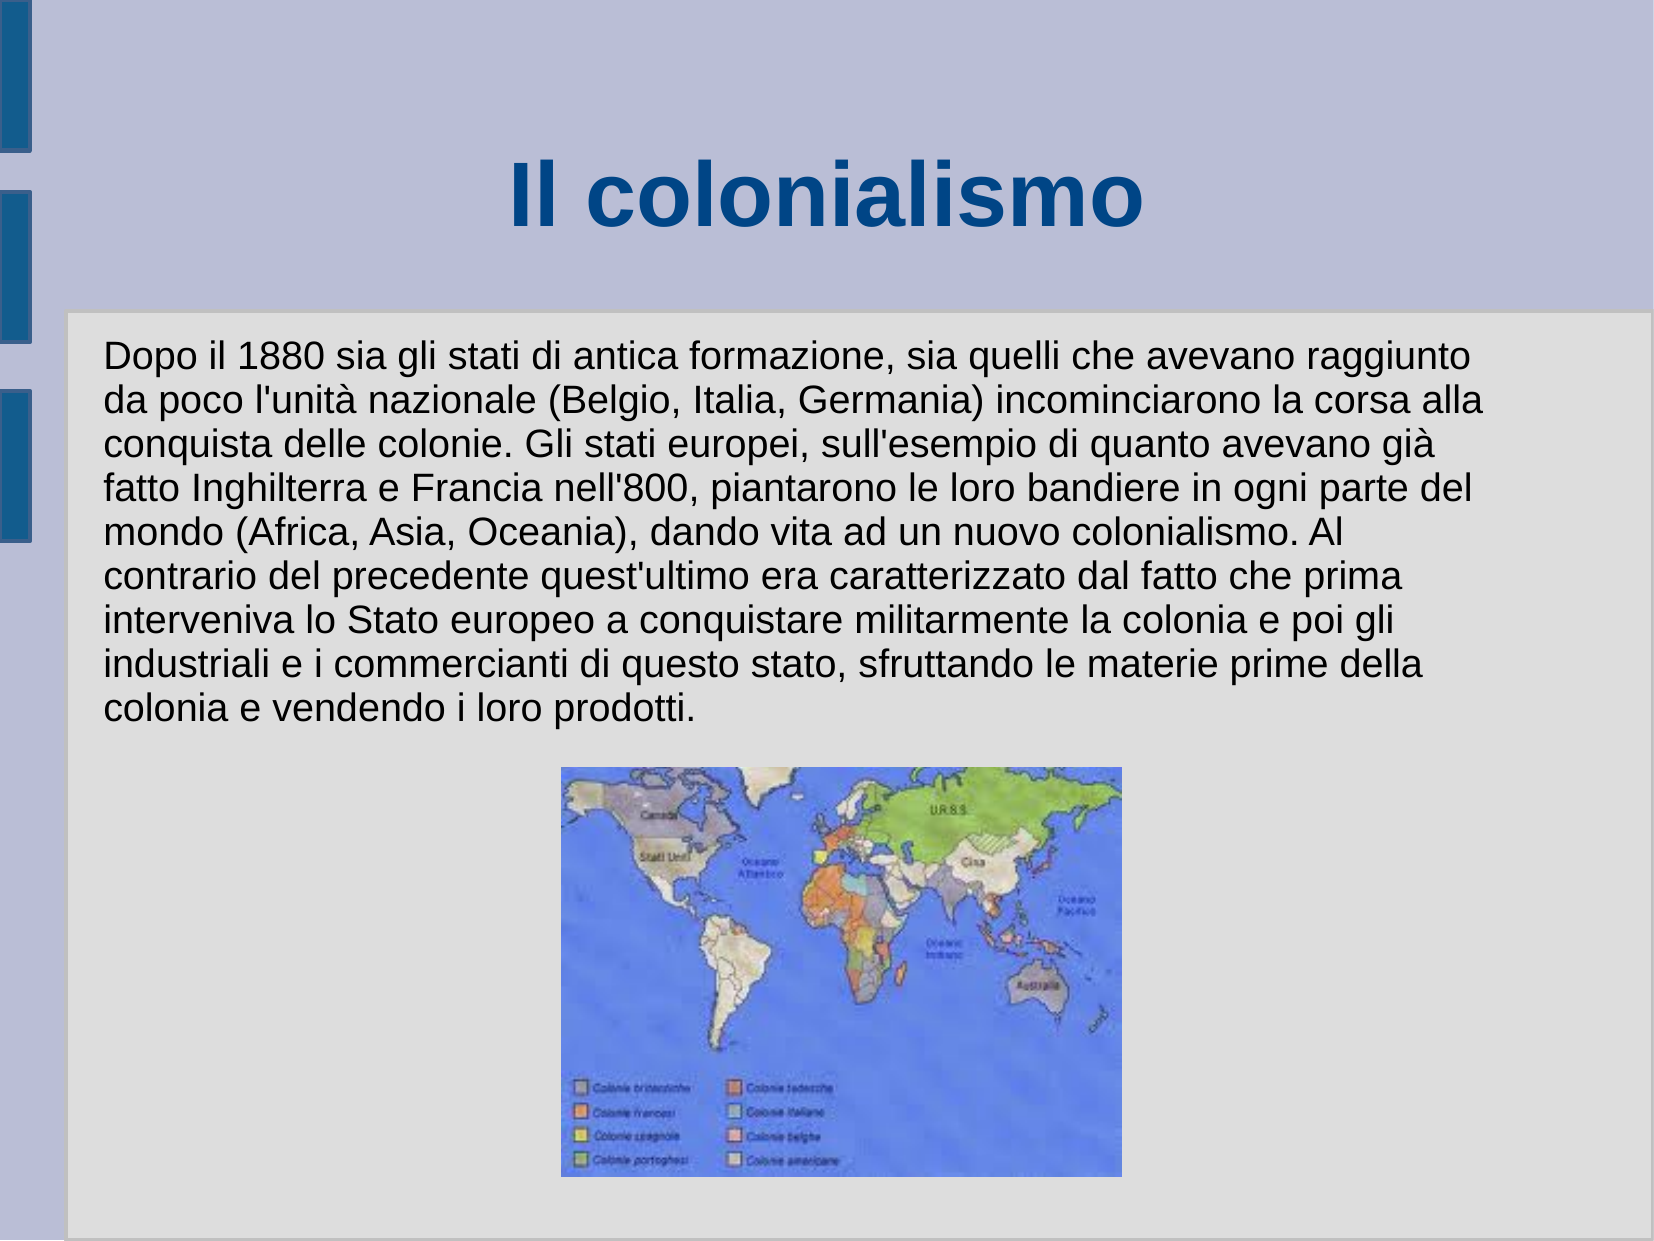

# Il colonialismo
Dopo il 1880 sia gli stati di antica formazione, sia quelli che avevano raggiunto da poco l'unità nazionale (Belgio, Italia, Germania) incominciarono la corsa alla conquista delle colonie. Gli stati europei, sull'esempio di quanto avevano già fatto Inghilterra e Francia nell'800, piantarono le loro bandiere in ogni parte del mondo (Africa, Asia, Oceania), dando vita ad un nuovo colonialismo. Al contrario del precedente quest'ultimo era caratterizzato dal fatto che prima interveniva lo Stato europeo a conquistare militarmente la colonia e poi gli industriali e i commercianti di questo stato, sfruttando le materie prime della colonia e vendendo i loro prodotti.